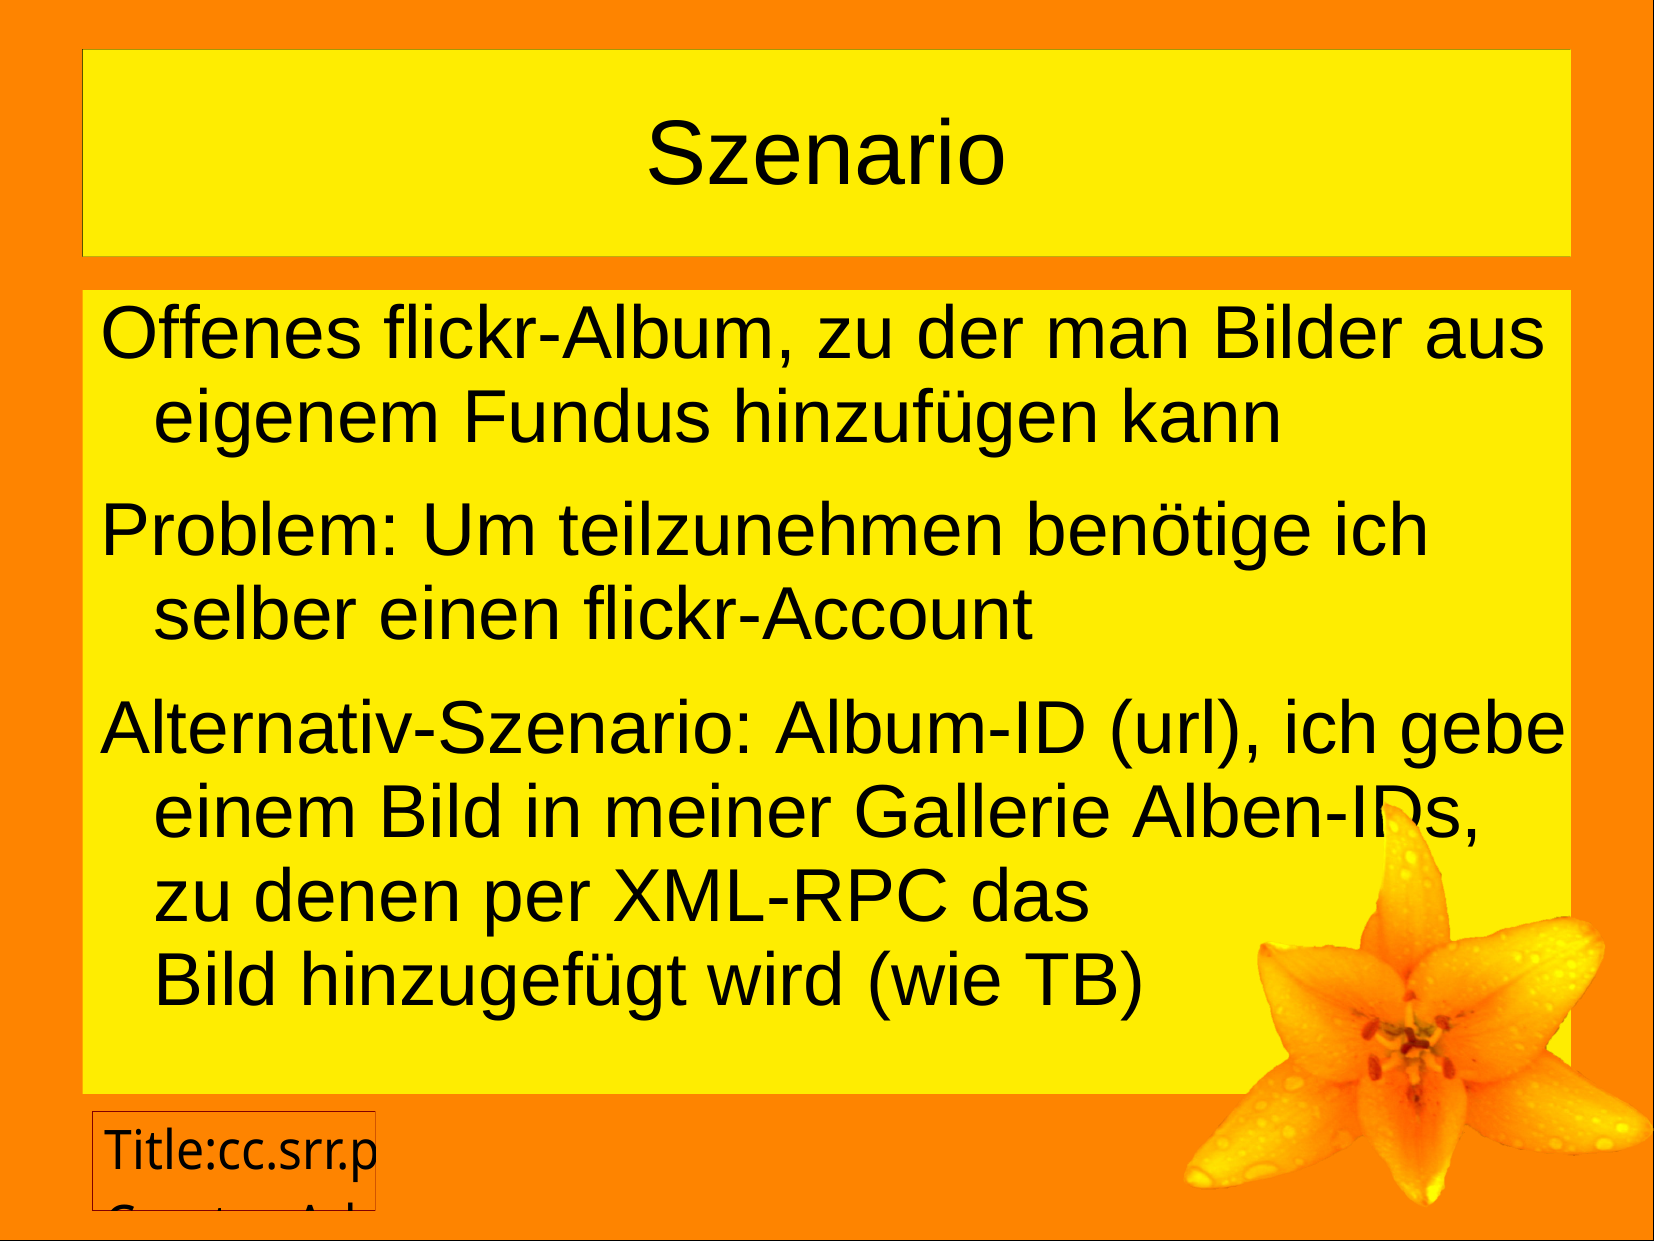

# Szenario
Offenes flickr-Album, zu der man Bilder aus eigenem Fundus hinzufügen kann
Problem: Um teilzunehmen benötige ich selber einen flickr-Account
Alternativ-Szenario: Album-ID (url), ich gebe einem Bild in meiner Gallerie Alben-IDs, zu denen per XML-RPC das
Bild hinzugefügt wird (wie TB)